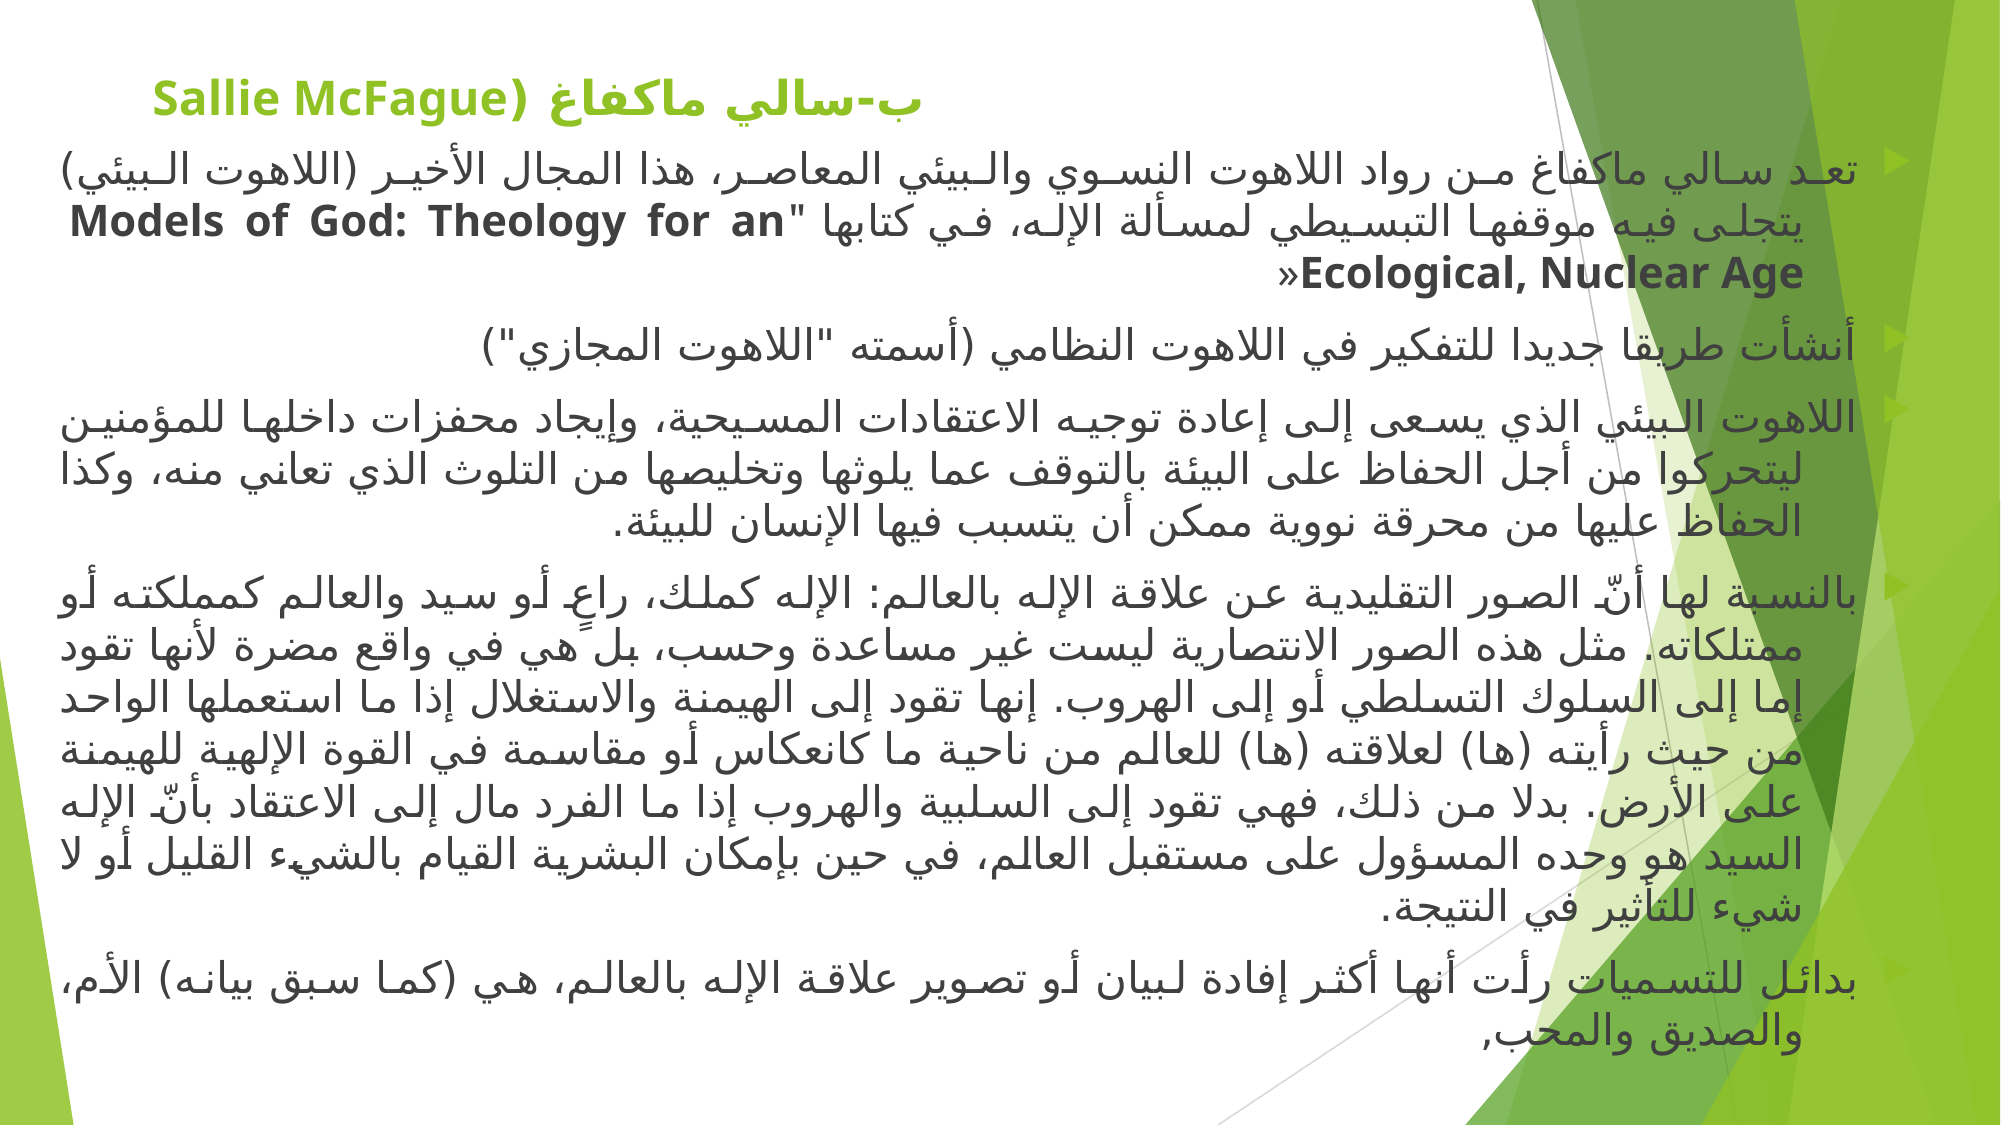

# ب-سالي ماكفاغ (Sallie McFague
تعد سالي ماكفاغ من رواد اللاهوت النسوي والبيئي المعاصر، هذا المجال الأخير (اللاهوت البيئي) يتجلى فيه موقفها التبسيطي لمسألة الإله، في كتابها "Models of God: Theology for an Ecological, Nuclear Age«
أنشأت طريقا جديدا للتفكير في اللاهوت النظامي (أسمته "اللاهوت المجازي")
اللاهوت البيئي الذي يسعى إلى إعادة توجيه الاعتقادات المسيحية، وإيجاد محفزات داخلها للمؤمنين ليتحركوا من أجل الحفاظ على البيئة بالتوقف عما يلوثها وتخليصها من التلوث الذي تعاني منه، وكذا الحفاظ عليها من محرقة نووية ممكن أن يتسبب فيها الإنسان للبيئة.
بالنسبة لها أنّ الصور التقليدية عن علاقة الإله بالعالم: الإله كملك، راعٍ أو سيد والعالم كمملكته أو ممتلكاته. مثل هذه الصور الانتصارية ليست غير مساعدة وحسب، بل هي في واقع مضرة لأنها تقود إما إلى السلوك التسلطي أو إلى الهروب. إنها تقود إلى الهيمنة والاستغلال إذا ما استعملها الواحد من حيث رأيته (ها) لعلاقته (ها) للعالم من ناحية ما كانعكاس أو مقاسمة في القوة الإلهية للهيمنة على الأرض. بدلا من ذلك، فهي تقود إلى السلبية والهروب إذا ما الفرد مال إلى الاعتقاد بأنّ الإله السيد هو وحده المسؤول على مستقبل العالم، في حين بإمكان البشرية القيام بالشيء القليل أو لا شيء للتأثير في النتيجة.
بدائل للتسميات رأت أنها أكثر إفادة لبيان أو تصوير علاقة الإله بالعالم، هي (كما سبق بيانه) الأم، والصديق والمحب,